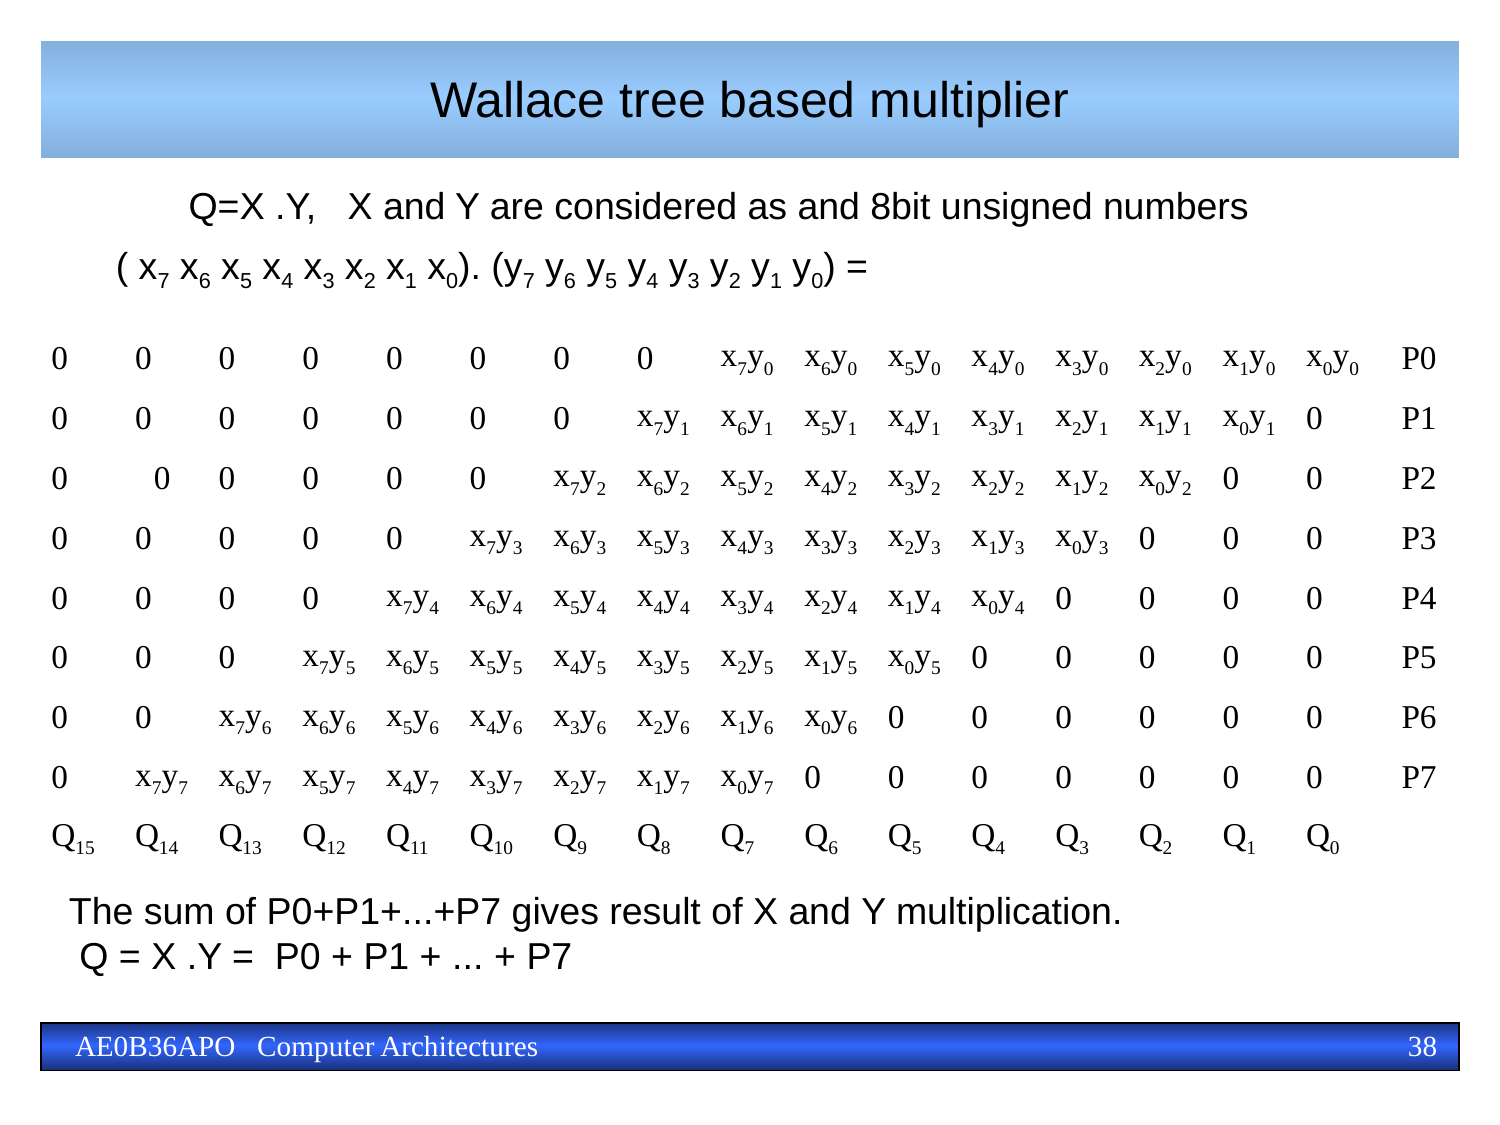

# Wallace tree based multiplier
Q=X .Y, X and Y are considered as and 8bit unsigned numbers
( x7 x6 x5 x4 x­3 x2 x1 x0). (y7 y6 y5 y4 y3 y2 y1 y0) =
| 0 | 0 | 0 | 0 | 0 | 0 | 0 | 0 | x7y0 | x6y0 | x5y0 | x4y0 | x3y0 | x2y0 | x1y0 | x0y0 | P0 |
| --- | --- | --- | --- | --- | --- | --- | --- | --- | --- | --- | --- | --- | --- | --- | --- | --- |
| 0 | 0 | 0 | 0 | 0 | 0 | 0 | x7y1 | x6y1 | x5y1 | x4y1 | x3y1 | x2y1 | x1y1 | x0y1 | 0 | P1 |
| 0 | 0 | 0 | 0 | 0 | 0 | x7y2 | x6y2 | x5y2 | x4y2 | x3y2 | x2y2 | x1y2 | x0y2 | 0 | 0 | P2 |
| 0 | 0 | 0 | 0 | 0 | x7y3 | x6y3 | x5y3 | x4y3 | x3y3 | x2y3 | x1y3 | x0y3 | 0 | 0 | 0 | P3 |
| 0 | 0 | 0 | 0 | x7y4 | x6y4 | x5y4 | x4y4 | x3y4 | x2y4 | x1y4 | x0y4 | 0 | 0 | 0 | 0 | P4 |
| 0 | 0 | 0 | x7y5 | x6y5 | x5y5 | x4y5 | x3y5 | x2y5 | x1y5 | x0y5 | 0 | 0 | 0 | 0 | 0 | P5 |
| 0 | 0 | x7y6 | x6y6 | x5y6 | x4y6 | x3y6 | x2y6 | x1y6 | x0y6 | 0 | 0 | 0 | 0 | 0 | 0 | P6 |
| 0 | x7y7 | x6y7 | x5y7 | x4y7 | x3y7 | x2y7 | x1y7 | x0y7 | 0 | 0 | 0 | 0 | 0 | 0 | 0 | P7 |
| Q15 | Q14 | Q13 | Q12 | Q11 | Q10 | Q9 | Q8 | Q7 | Q6 | Q5 | Q4 | Q3 | Q2 | Q1 | Q0 | |
The sum of P0+P1+...+P7 gives result of X and Y multiplication.
 Q = X .Y = P0 + P1 + ... + P7
AE0B36APO Computer Architectures
38